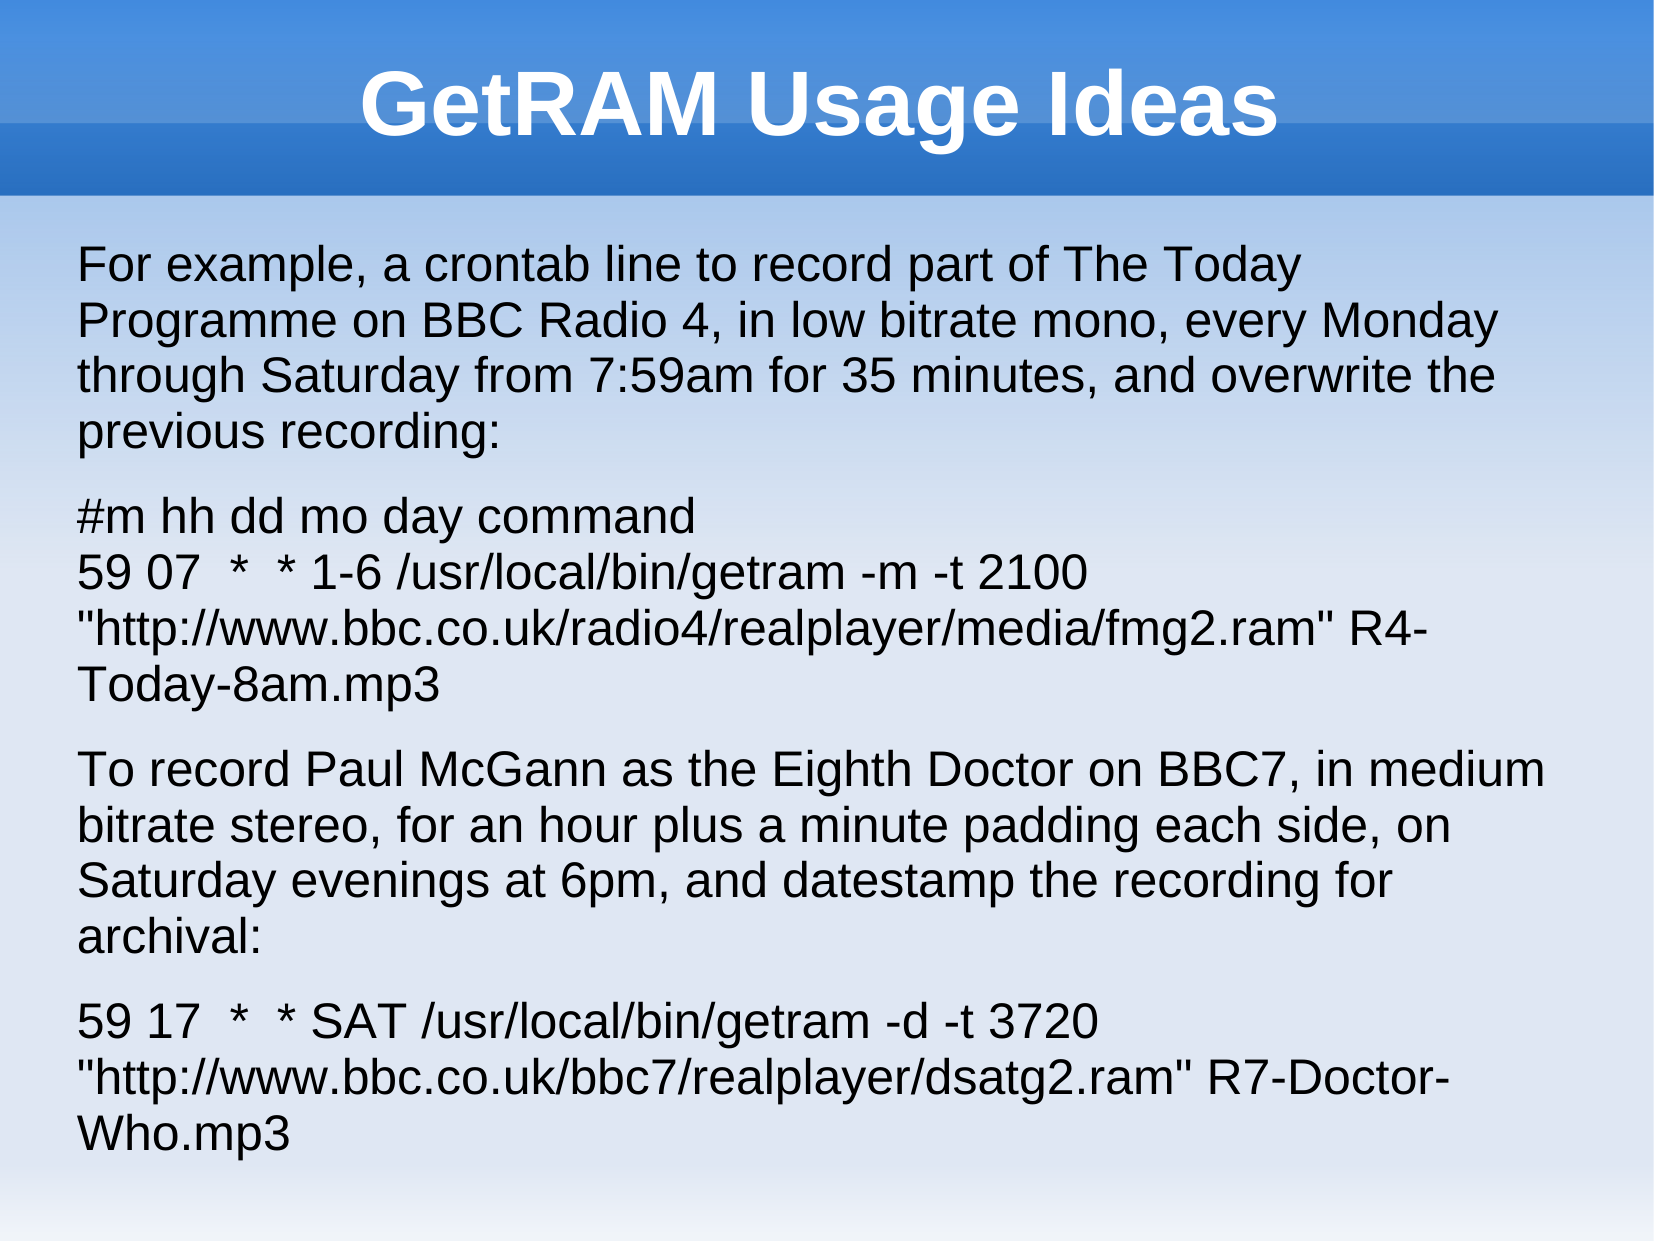

# GetRAM Usage Ideas
For example, a crontab line to record part of The Today Programme on BBC Radio 4, in low bitrate mono, every Monday through Saturday from 7:59am for 35 minutes, and overwrite the previous recording:
#m hh dd mo day command
59 07 * * 1-6 /usr/local/bin/getram -m -t 2100 "http://www.bbc.co.uk/radio4/realplayer/media/fmg2.ram" R4-Today-8am.mp3
To record Paul McGann as the Eighth Doctor on BBC7, in medium bitrate stereo, for an hour plus a minute padding each side, on Saturday evenings at 6pm, and datestamp the recording for archival:
59 17 * * SAT /usr/local/bin/getram -d -t 3720 "http://www.bbc.co.uk/bbc7/realplayer/dsatg2.ram" R7-Doctor-Who.mp3